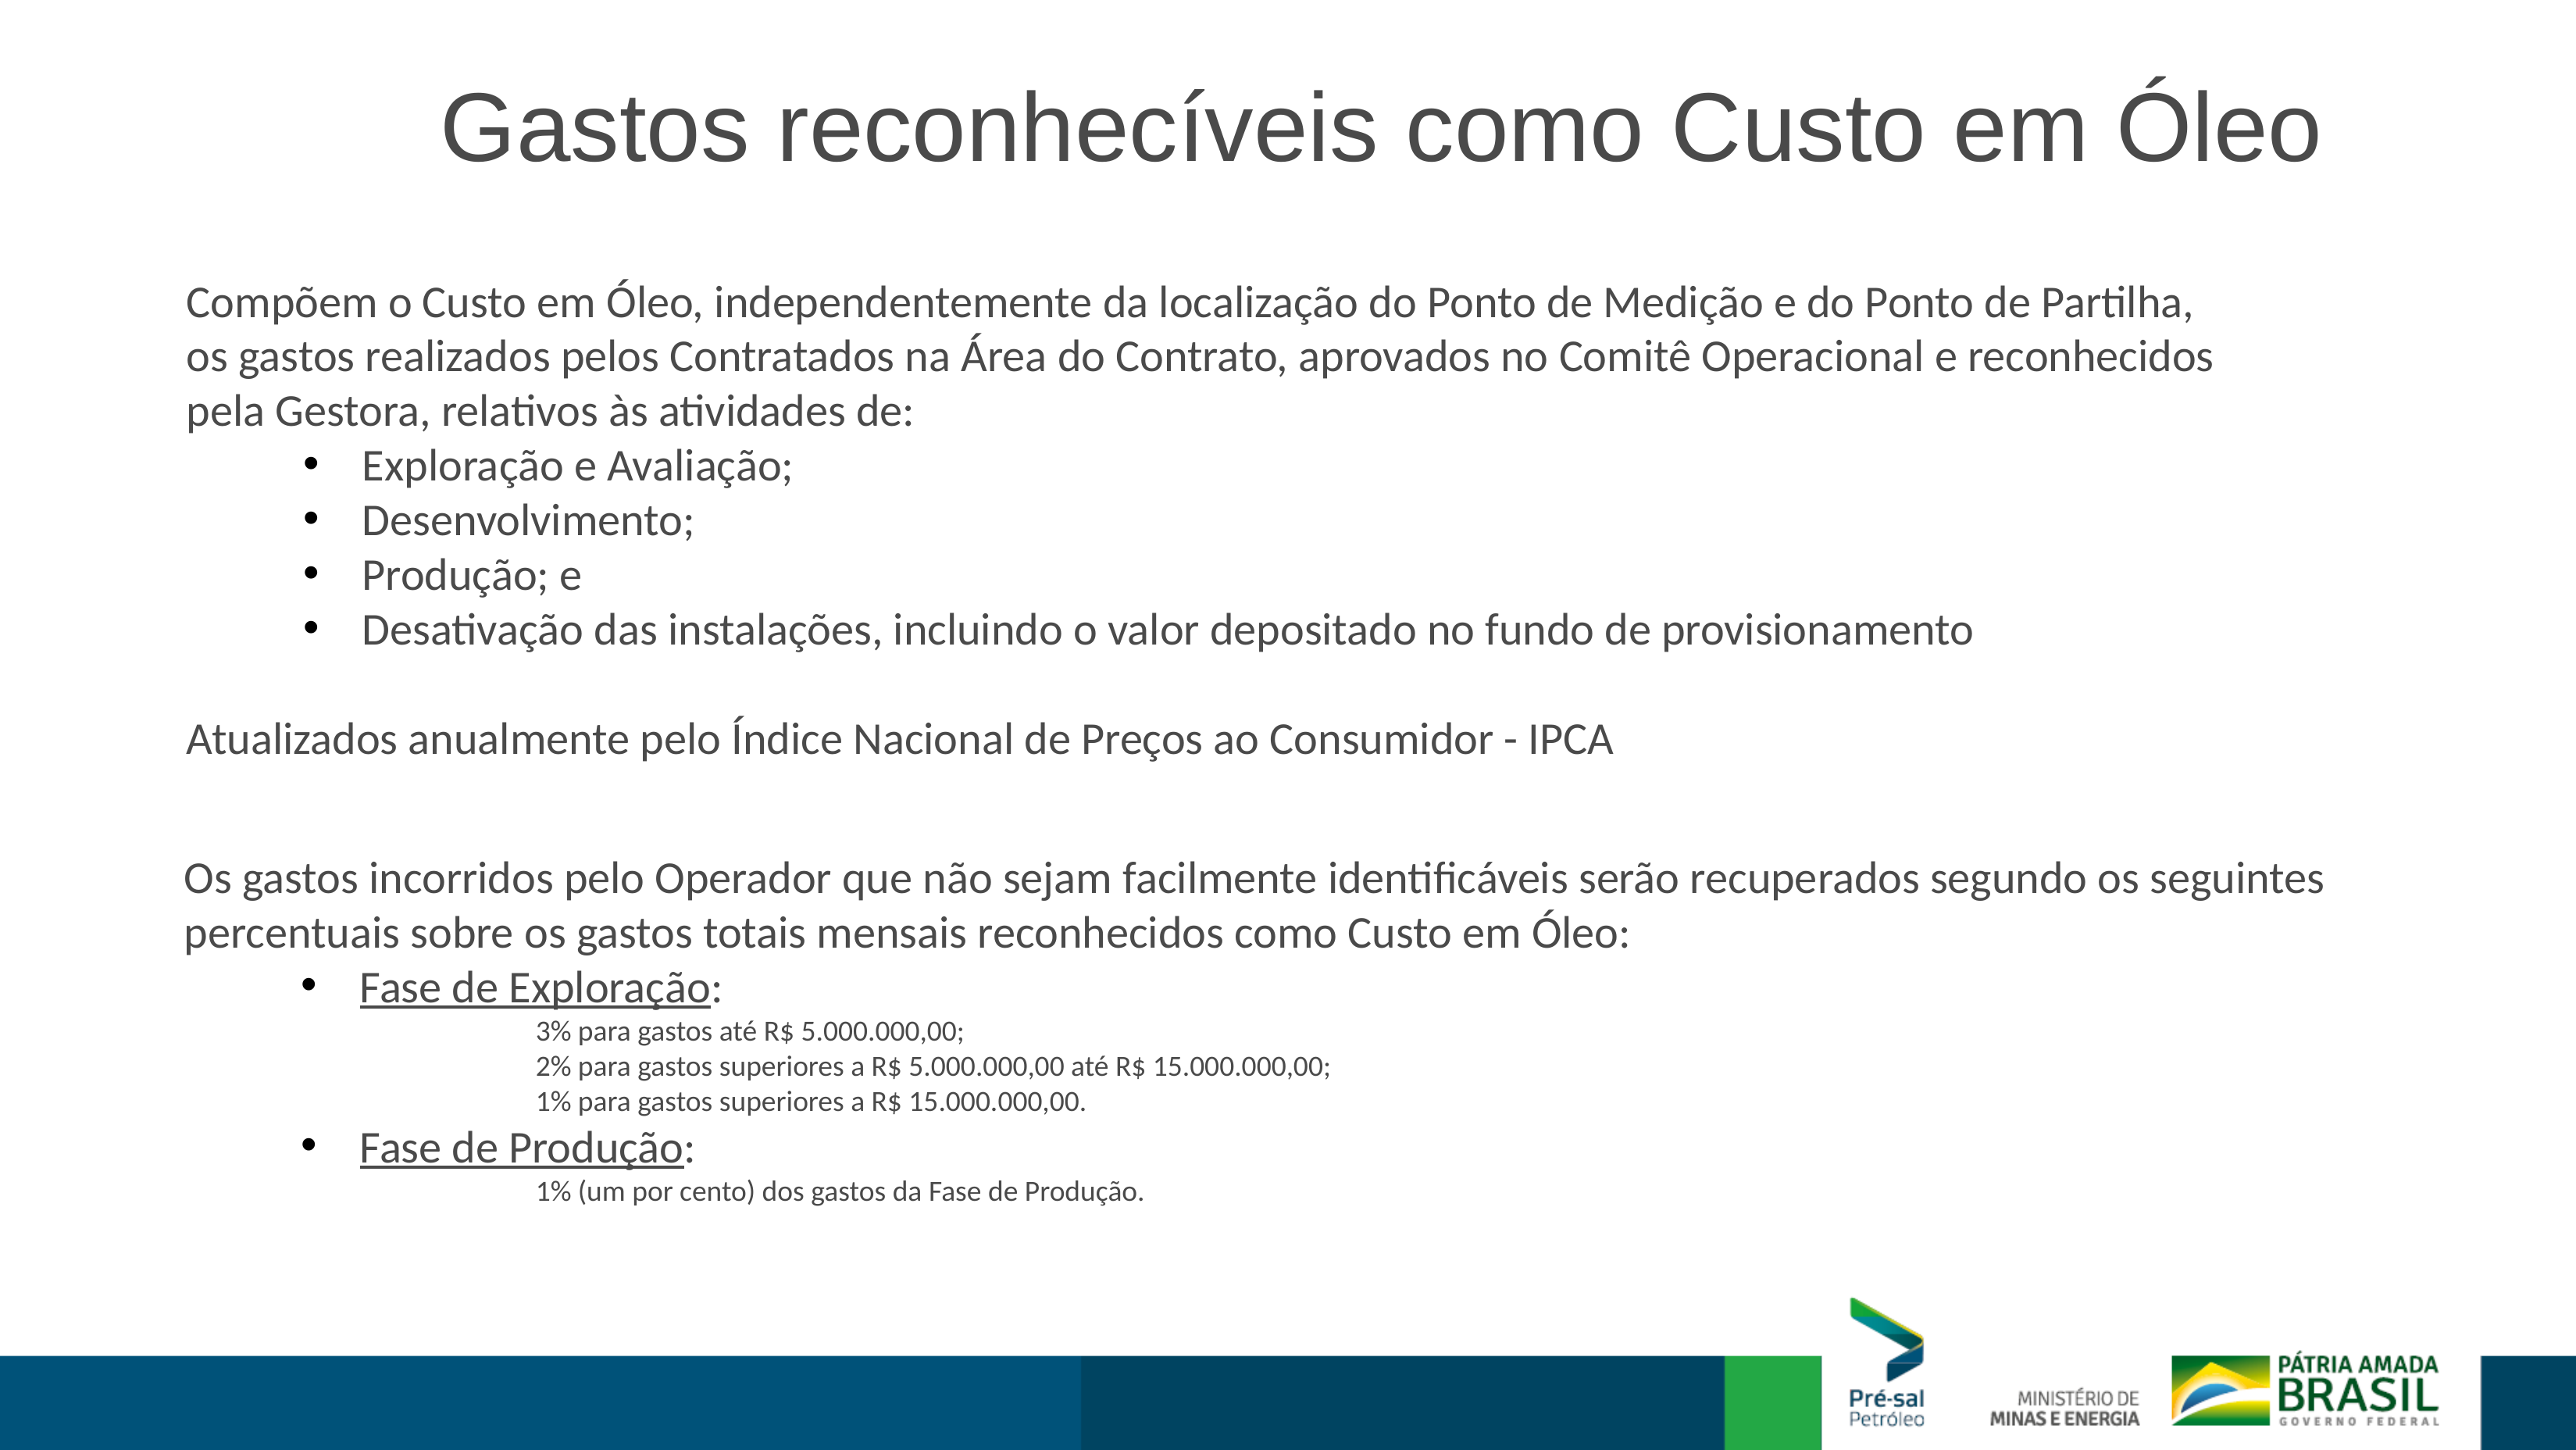

Gestão do Contrato de Partilha de Libra
Gastos reconhecíveis como Custo em Óleo
Compõem o Custo em Óleo, independentemente da localização do Ponto de Medição e do Ponto de Partilha, os gastos realizados pelos Contratados na Área do Contrato, aprovados no Comitê Operacional e reconhecidos pela Gestora, relativos às atividades de:
Exploração e Avaliação;
Desenvolvimento;
Produção; e
Desativação das instalações, incluindo o valor depositado no fundo de provisionamento
Atualizados anualmente pelo Índice Nacional de Preços ao Consumidor - IPCA
Os gastos incorridos pelo Operador que não sejam facilmente identificáveis serão recuperados segundo os seguintes percentuais sobre os gastos totais mensais reconhecidos como Custo em Óleo:
Fase de Exploração:
3% para gastos até R$ 5.000.000,00;
2% para gastos superiores a R$ 5.000.000,00 até R$ 15.000.000,00;
1% para gastos superiores a R$ 15.000.000,00.
Fase de Produção:
1% (um por cento) dos gastos da Fase de Produção.